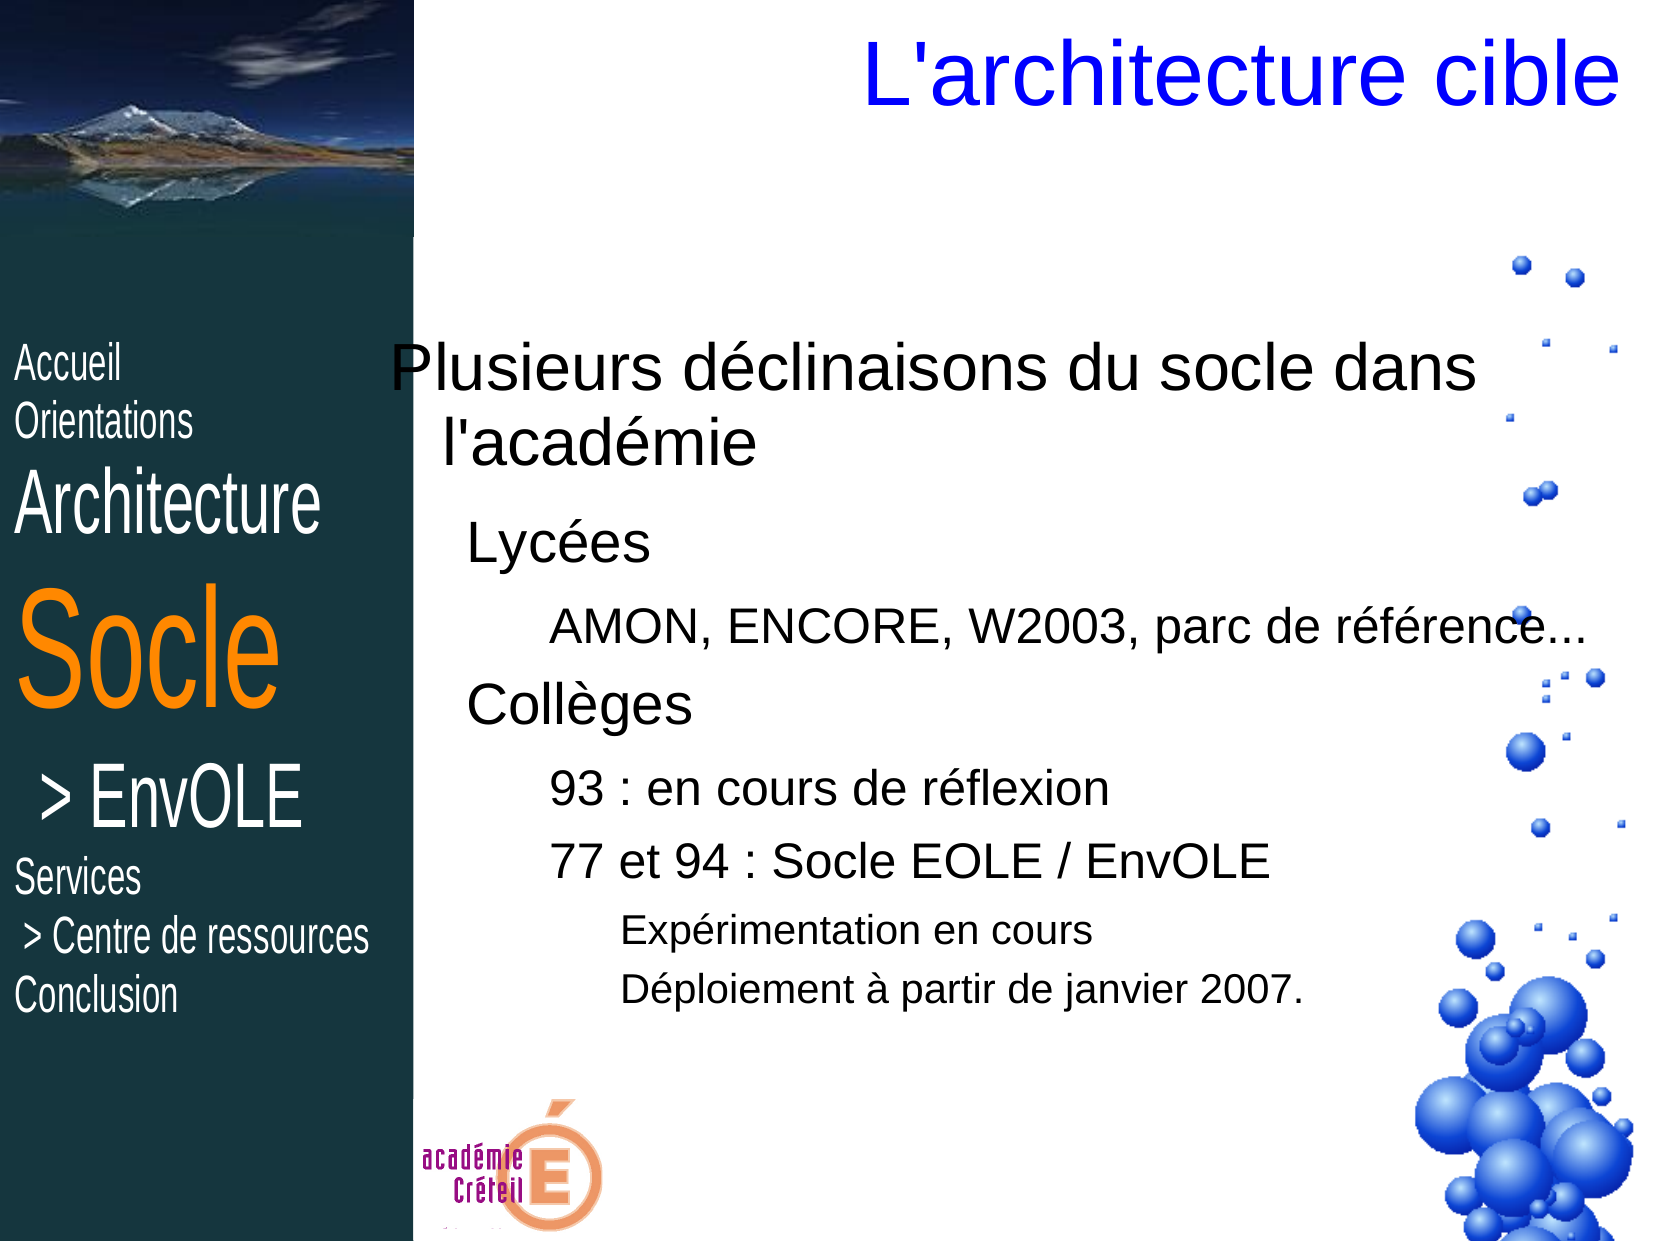

# L'architecture cible
Plusieurs déclinaisons du socle dans l'académie
Lycées
AMON, ENCORE, W2003, parc de référence...
Collèges
93 : en cours de réflexion
77 et 94 : Socle EOLE / EnvOLE
Expérimentation en cours
Déploiement à partir de janvier 2007.
Accueil
Orientations
Architecture
Socle
 > EnvOLE
Services
 > Centre de ressources
Conclusion